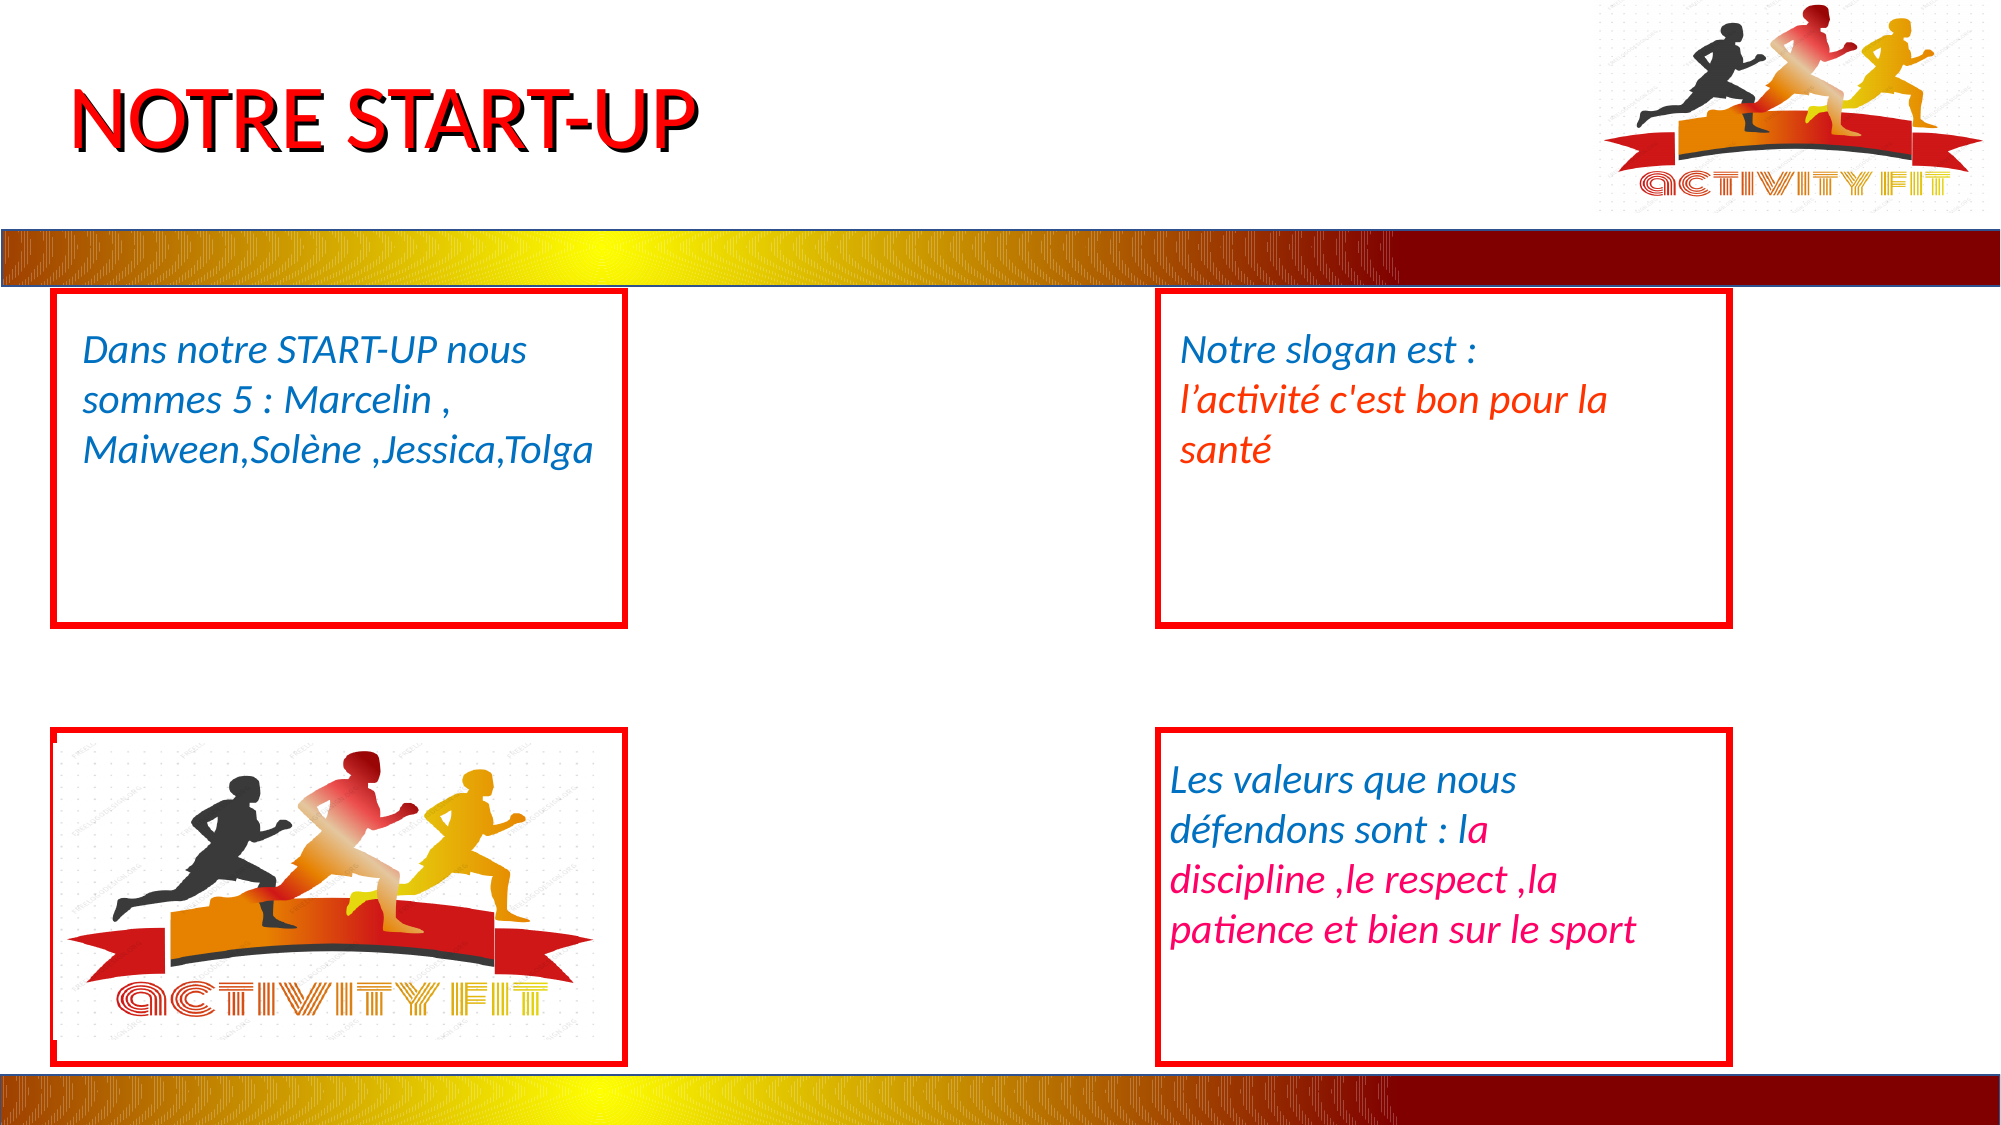

NOTRE START-UP
Dans notre START-UP nous sommes 5 : Marcelin , Maiween,Solène ,Jessica,Tolga
Notre slogan est :
l’activité c'est bon pour la santé
Les valeurs que nous défendons sont : la discipline ,le respect ,la patience et bien sur le sport